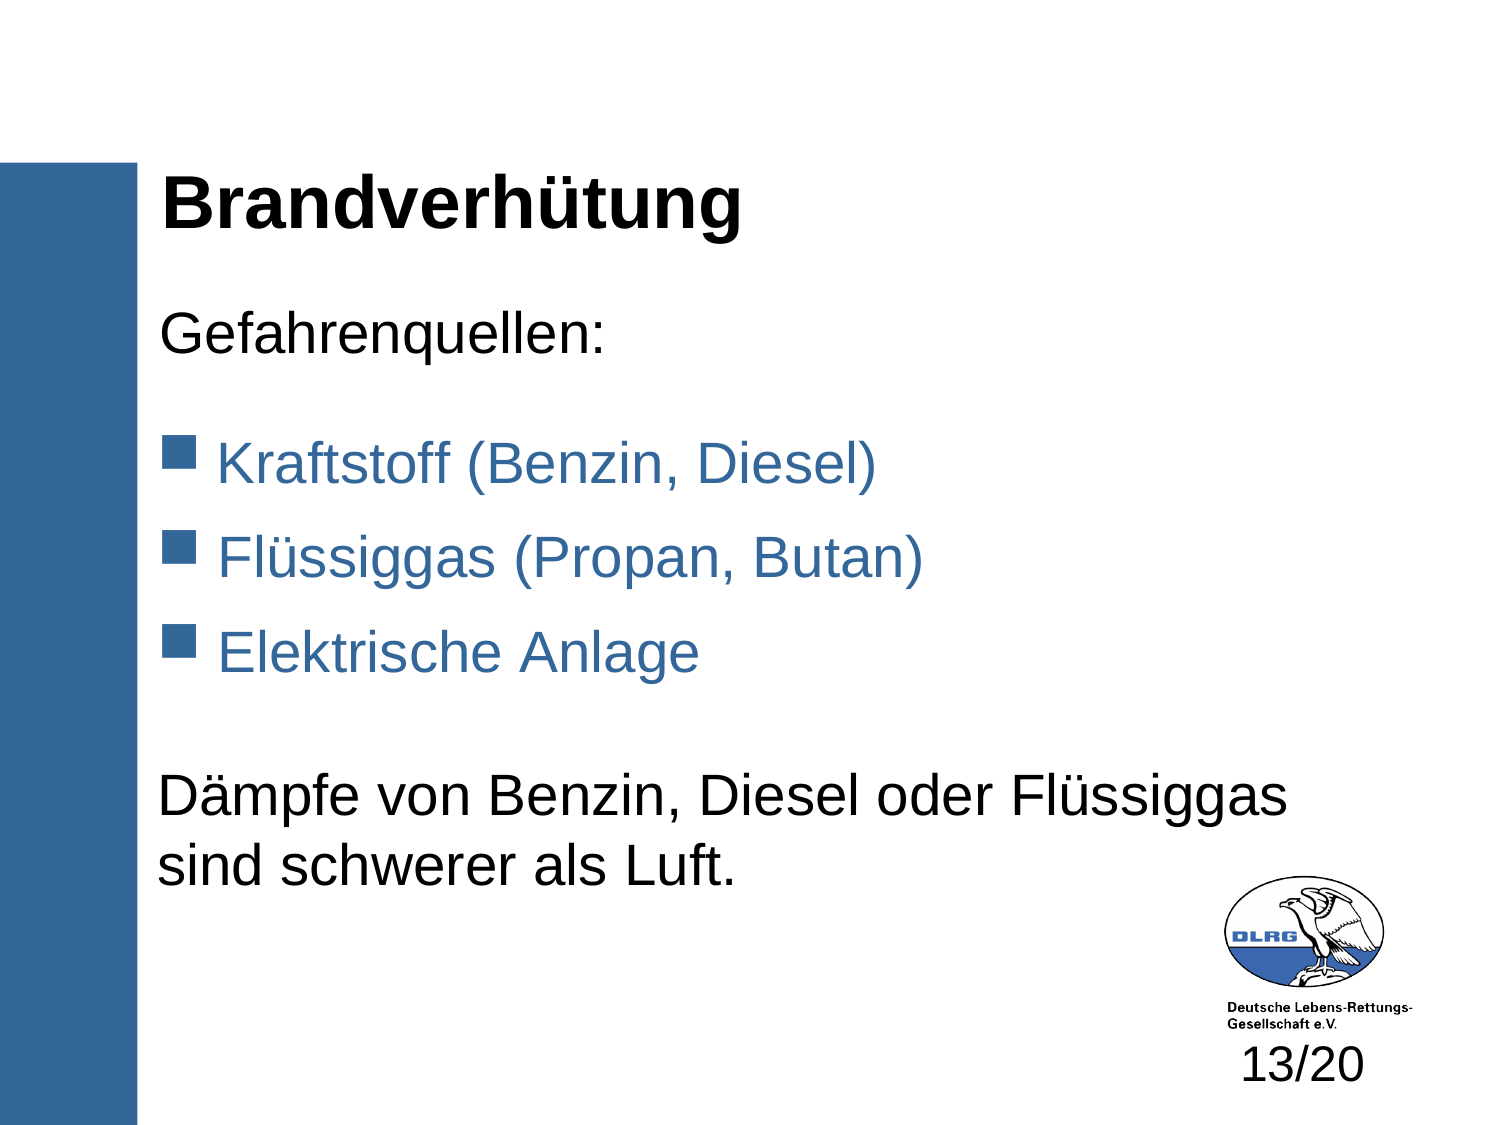

Brandverhütung
Gefahrenquellen:
 Kraftstoff (Benzin, Diesel)‏
 Flüssiggas (Propan, Butan)
 Elektrische Anlage
Dämpfe von Benzin, Diesel oder Flüssiggas
sind schwerer als Luft.